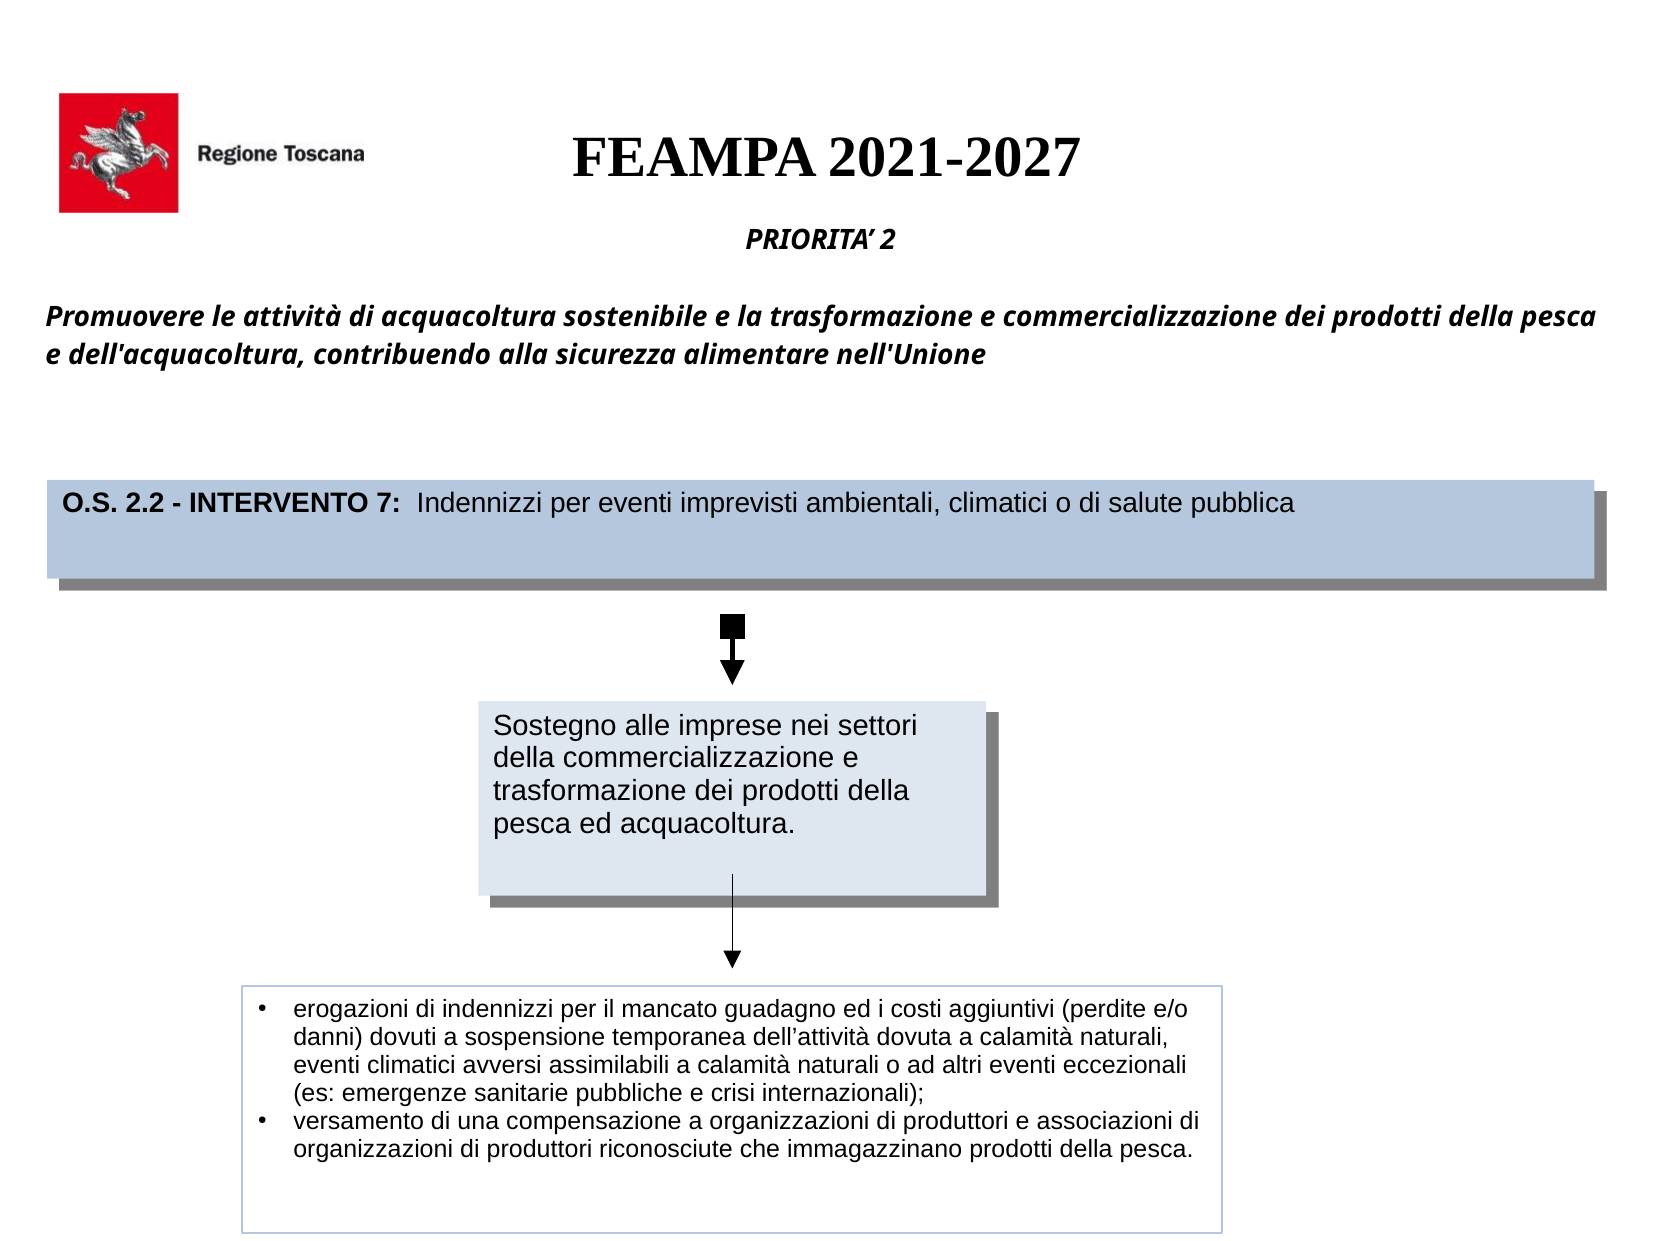

# FEAMPA 2021-2027
PRIORITA’ 2
Promuovere le attività di acquacoltura sostenibile e la trasformazione e commercializzazione dei prodotti della pesca e dell'acquacoltura, contribuendo alla sicurezza alimentare nell'Unione
O.S. 2.2 - INTERVENTO 7: Indennizzi per eventi imprevisti ambientali, climatici o di salute pubblica
Sostegno alle imprese nei settori della commercializzazione e trasformazione dei prodotti della pesca ed acquacoltura.
erogazioni di indennizzi per il mancato guadagno ed i costi aggiuntivi (perdite e/o danni) dovuti a sospensione temporanea dell’attività dovuta a calamità naturali, eventi climatici avversi assimilabili a calamità naturali o ad altri eventi eccezionali (es: emergenze sanitarie pubbliche e crisi internazionali);
versamento di una compensazione a organizzazioni di produttori e associazioni di organizzazioni di produttori riconosciute che immagazzinano prodotti della pesca.